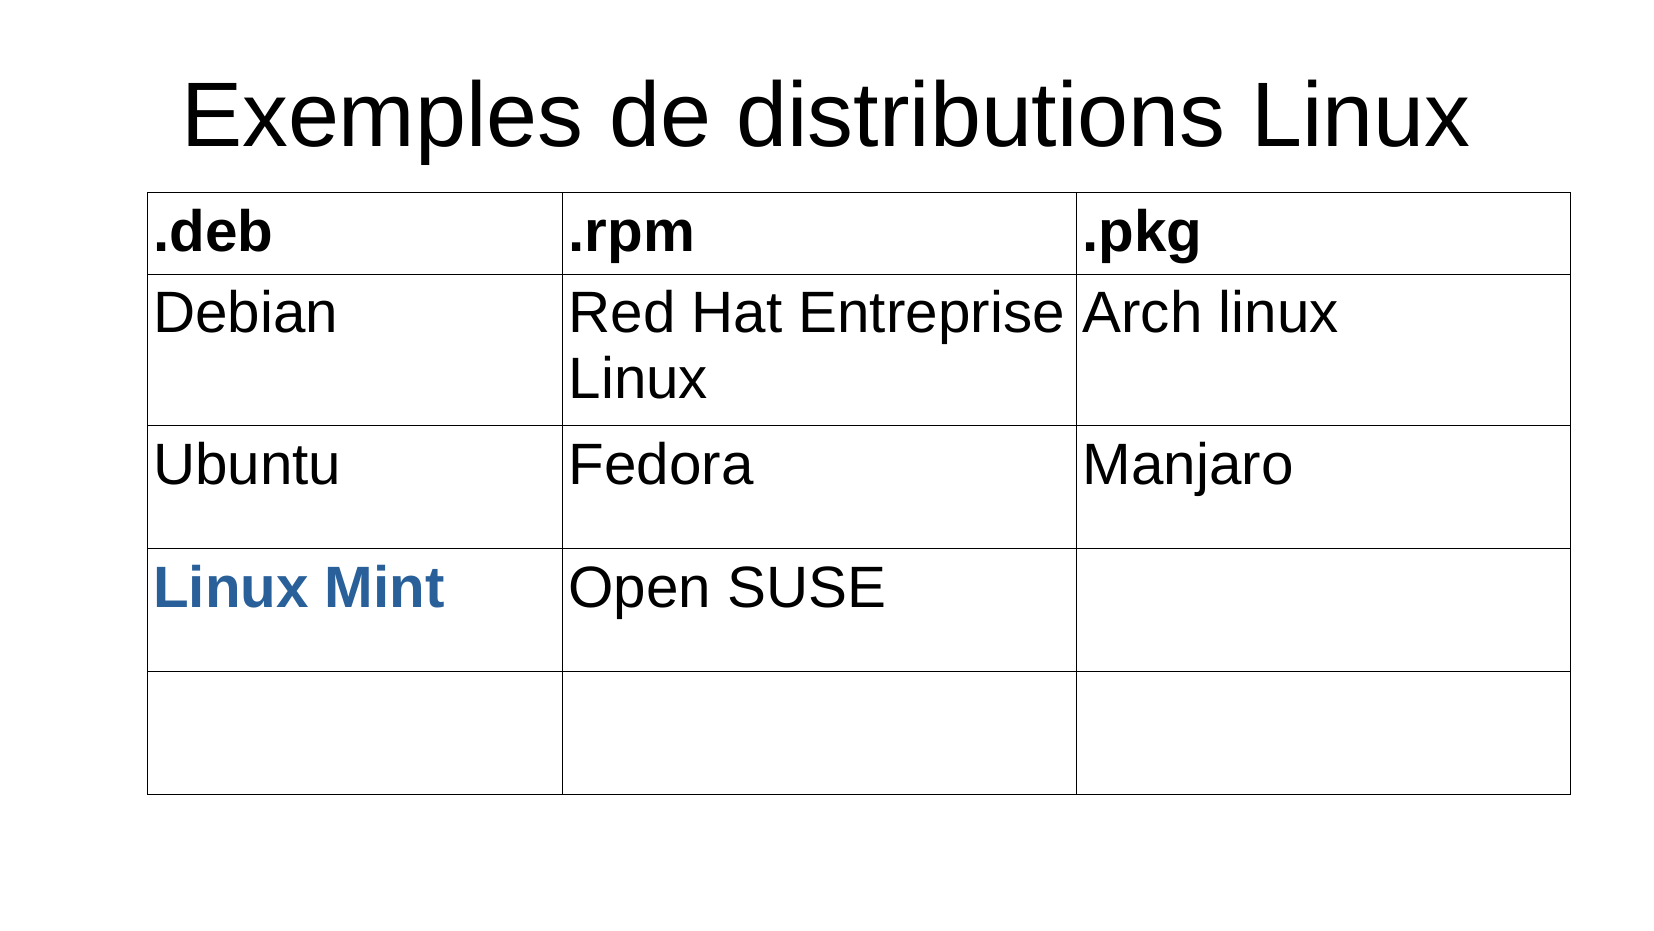

# Exemples de distributions Linux
| .deb | .rpm | .pkg |
| --- | --- | --- |
| Debian | Red Hat Entreprise Linux | Arch linux |
| Ubuntu | Fedora | Manjaro |
| Linux Mint | Open SUSE | |
| | | |